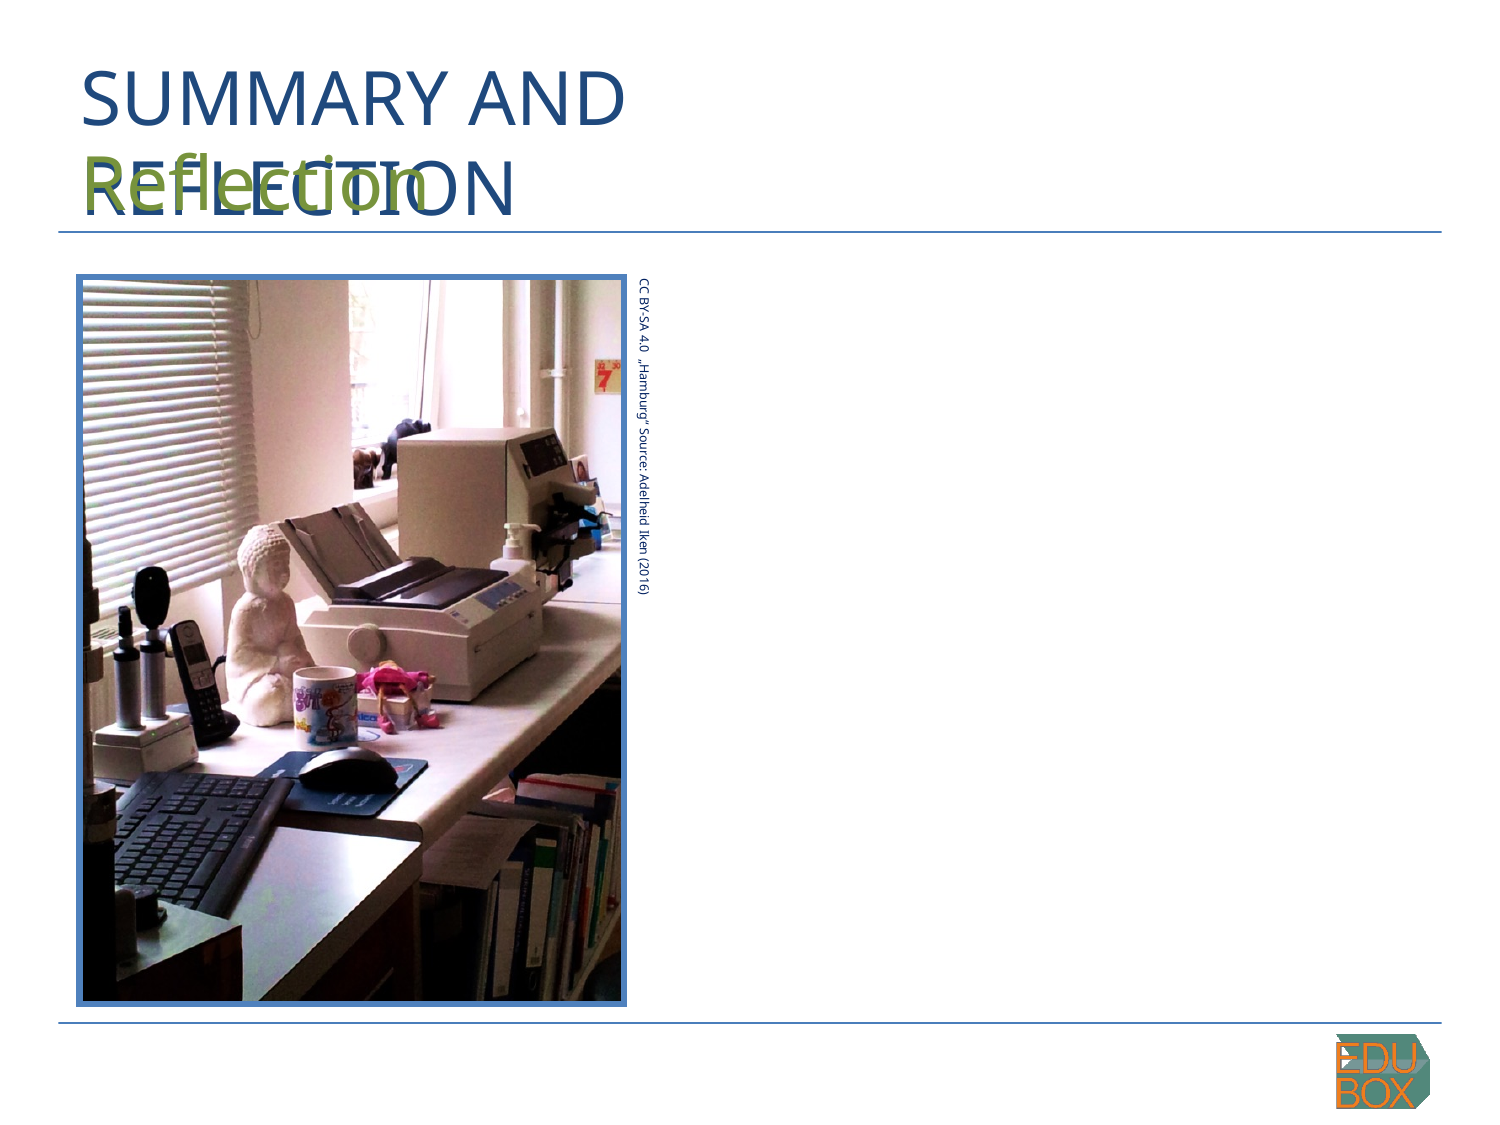

# SUMMARY AND REFLECTION
Reflection
CC BY-SA 4.0 „Hamburg“ Source: Adelheid Iken (2016)